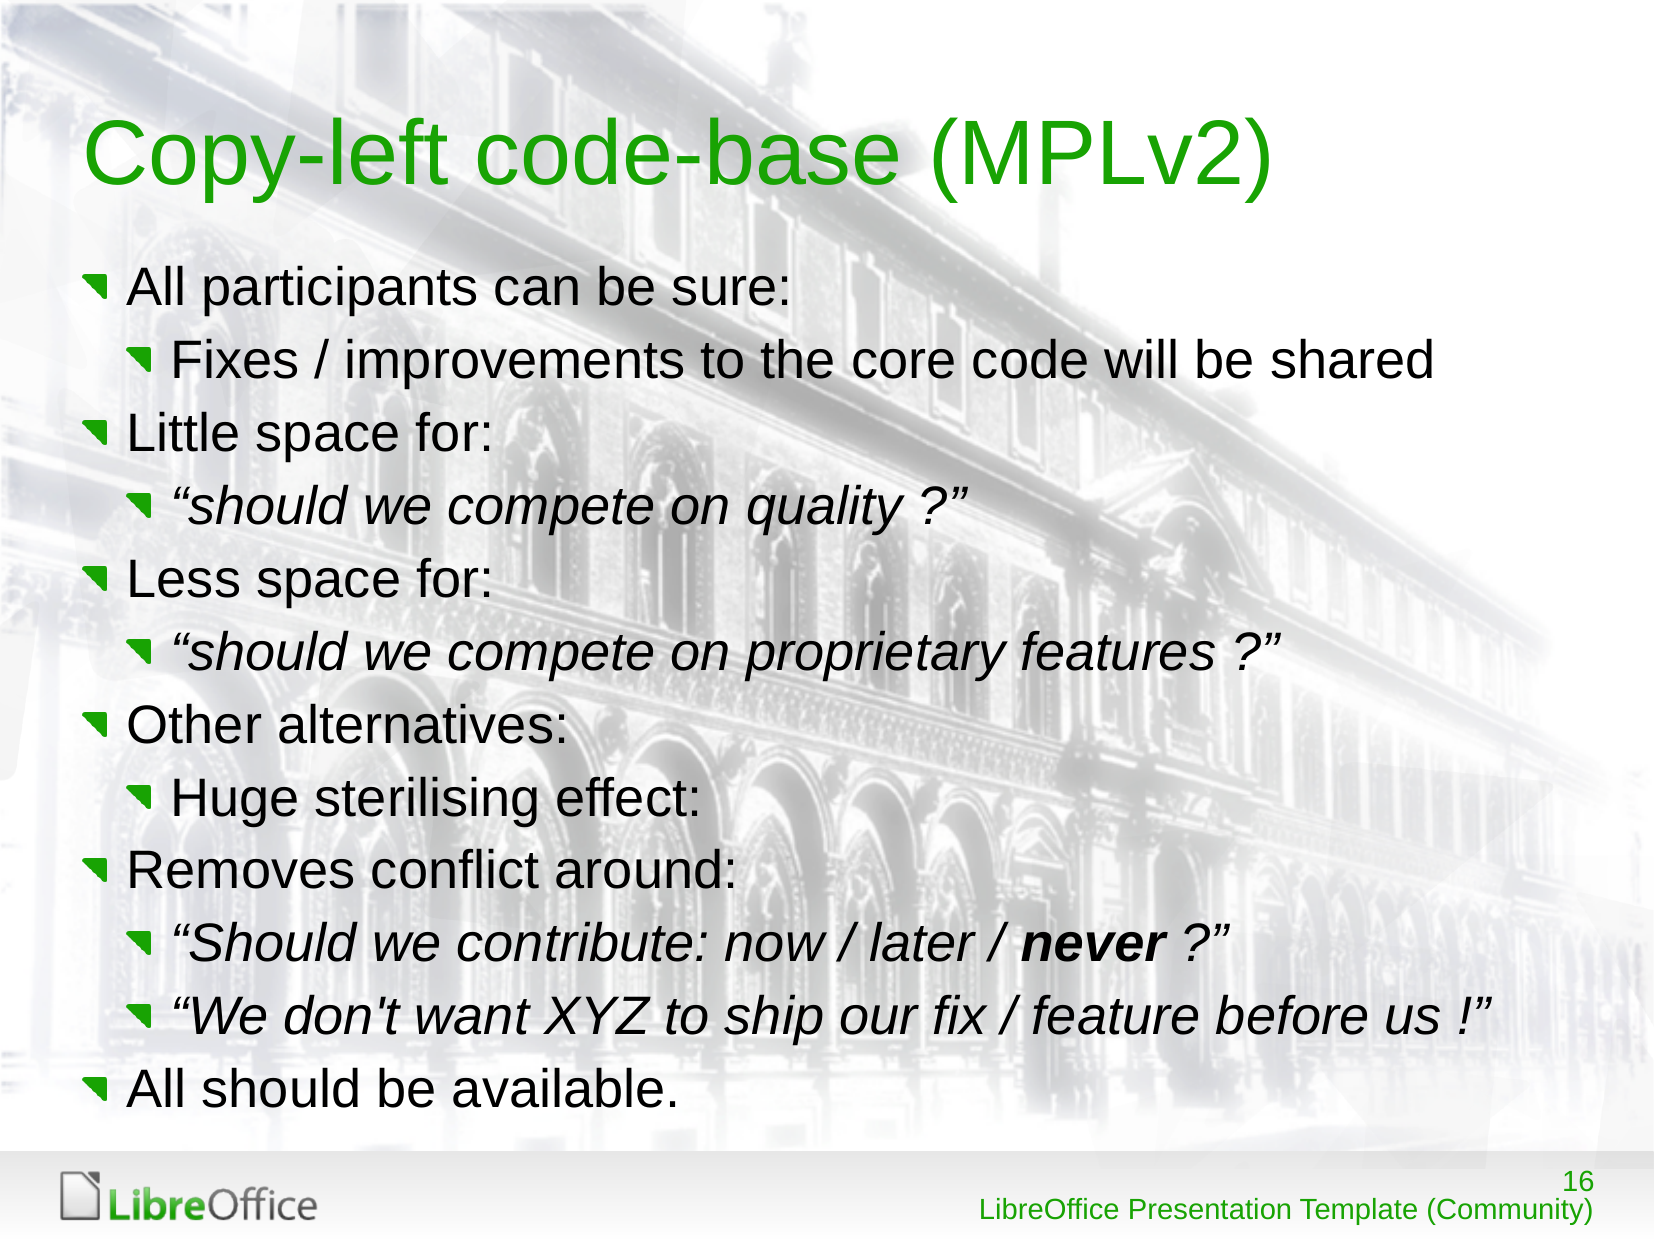

# Copy-left code-base (MPLv2)
All participants can be sure:
Fixes / improvements to the core code will be shared
Little space for:
“should we compete on quality ?”
Less space for:
“should we compete on proprietary features ?”
Other alternatives:
Huge sterilising effect:
Removes conflict around:
“Should we contribute: now / later / never ?”
“We don't want XYZ to ship our fix / feature before us !”
All should be available.
16
LibreOffice Presentation Template (Community)